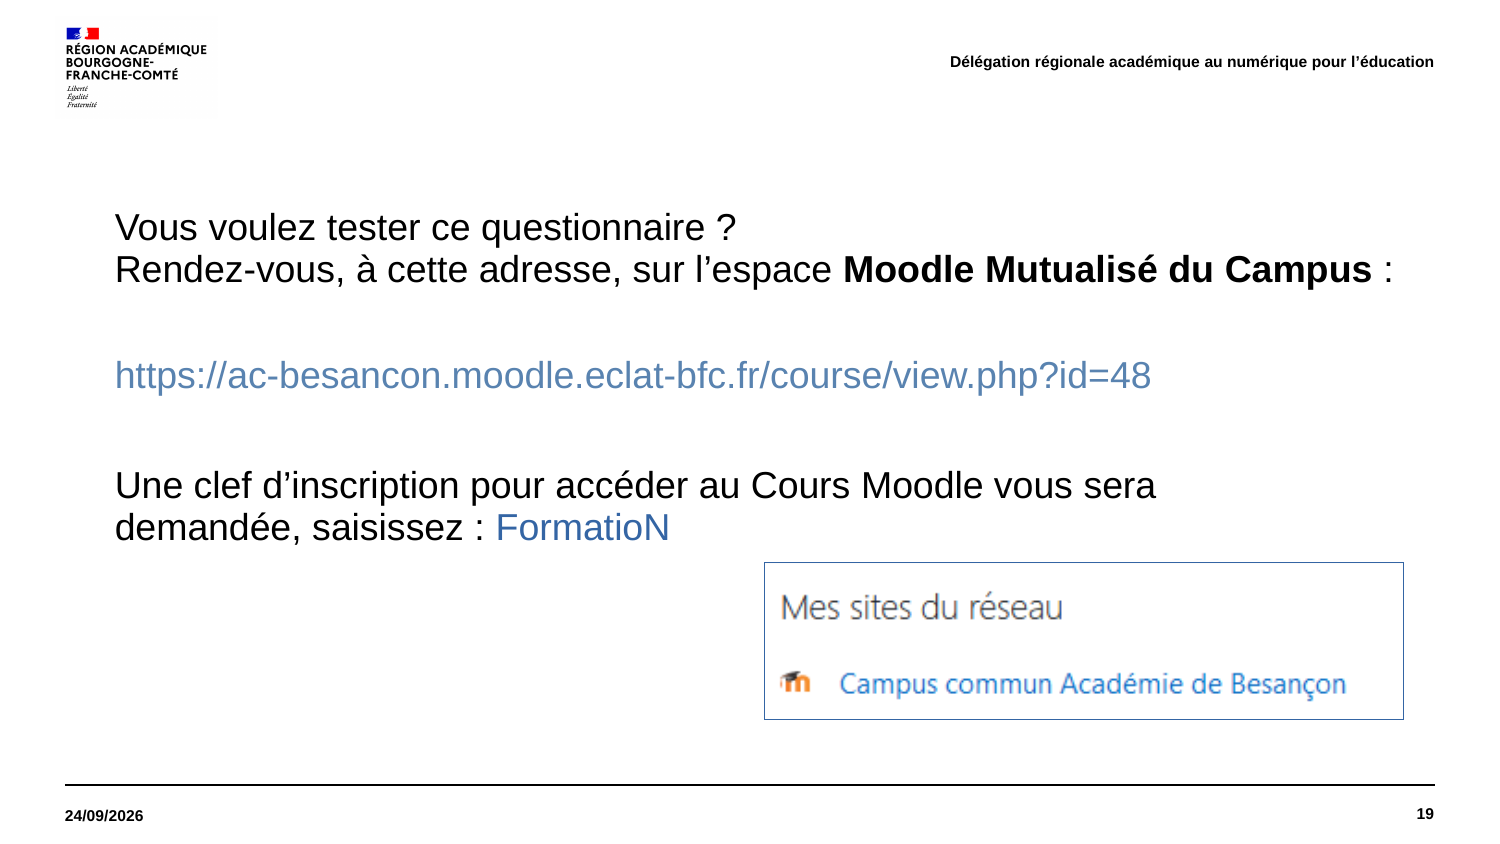

Délégation régionale académique au numérique pour l’éducation
Vous voulez tester ce questionnaire ?
Rendez-vous, à cette adresse, sur l’espace Moodle Mutualisé du Campus :
https://ac-besancon.moodle.eclat-bfc.fr/course/view.php?id=48
Une clef d’inscription pour accéder au Cours Moodle vous sera demandée, saisissez : FormatioN